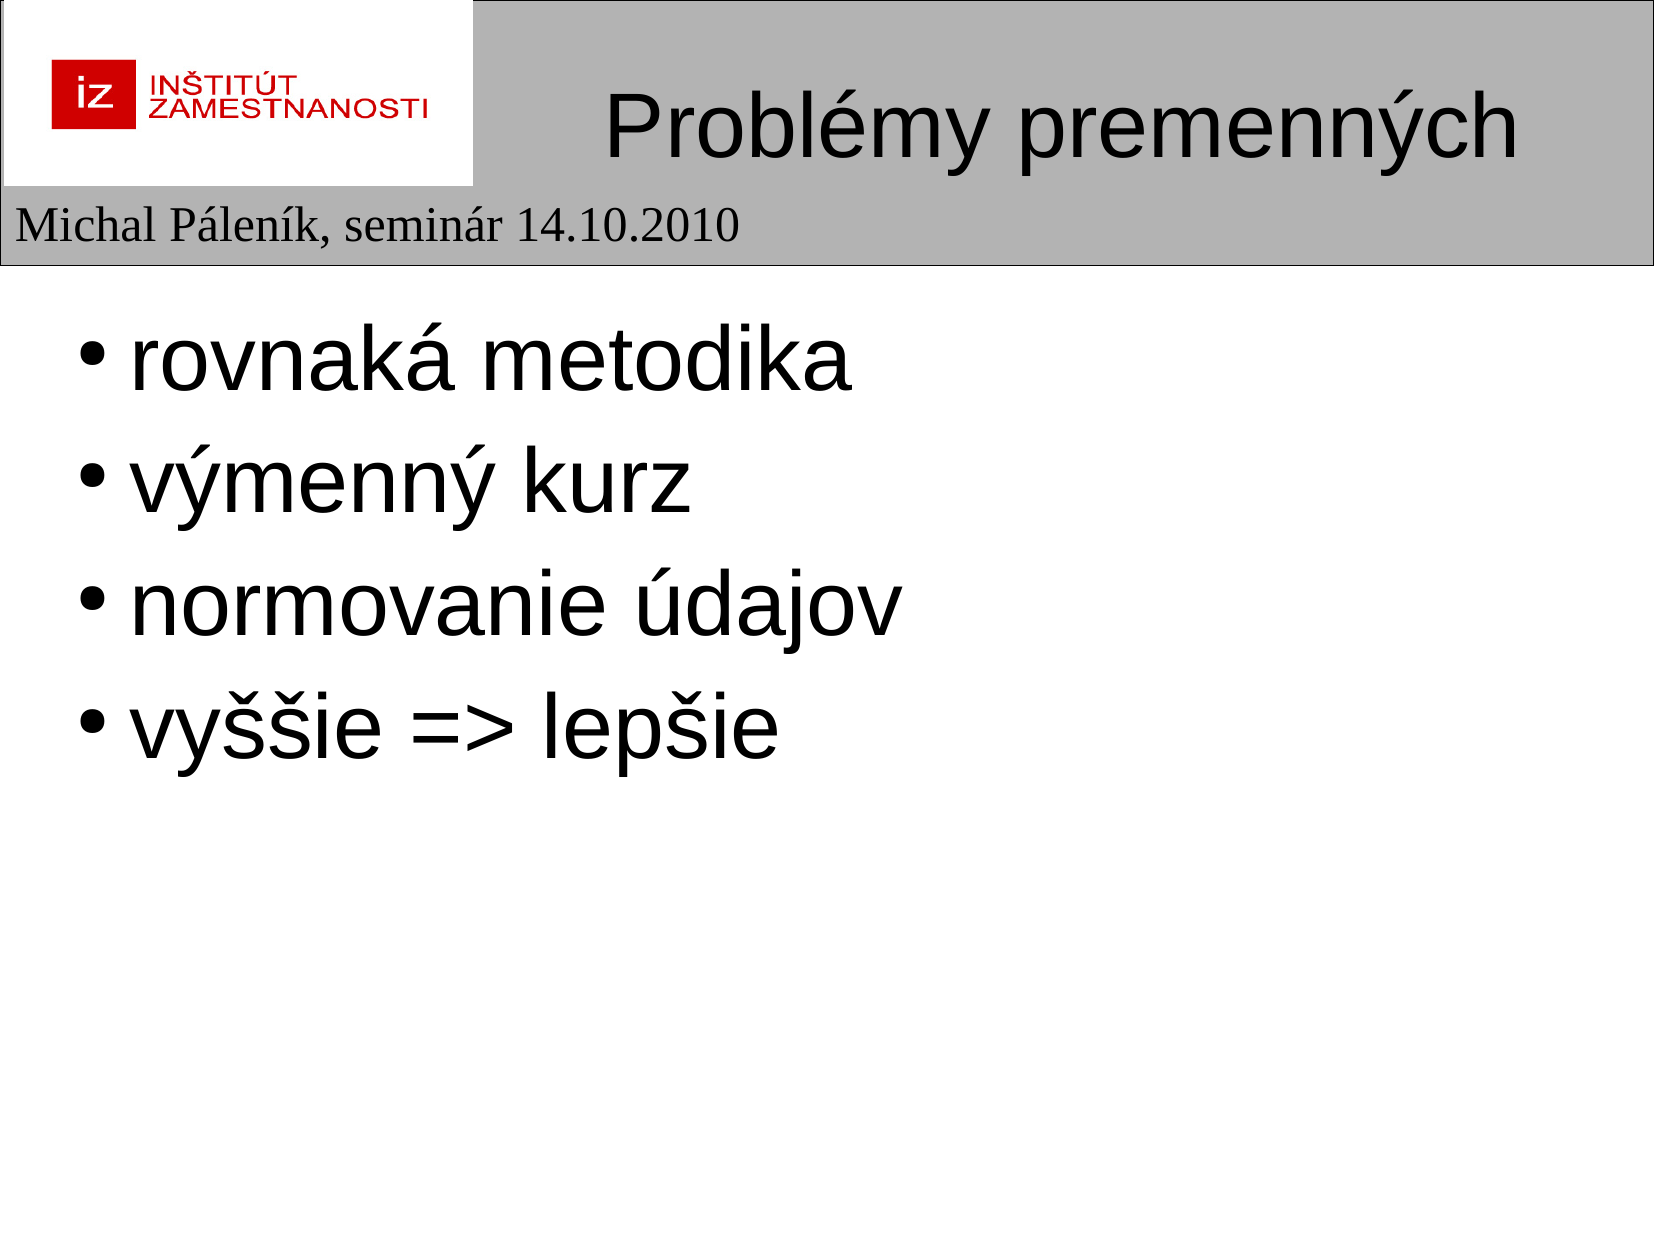

# Problémy premenných
rovnaká metodika
výmenný kurz
normovanie údajov
vyššie => lepšie